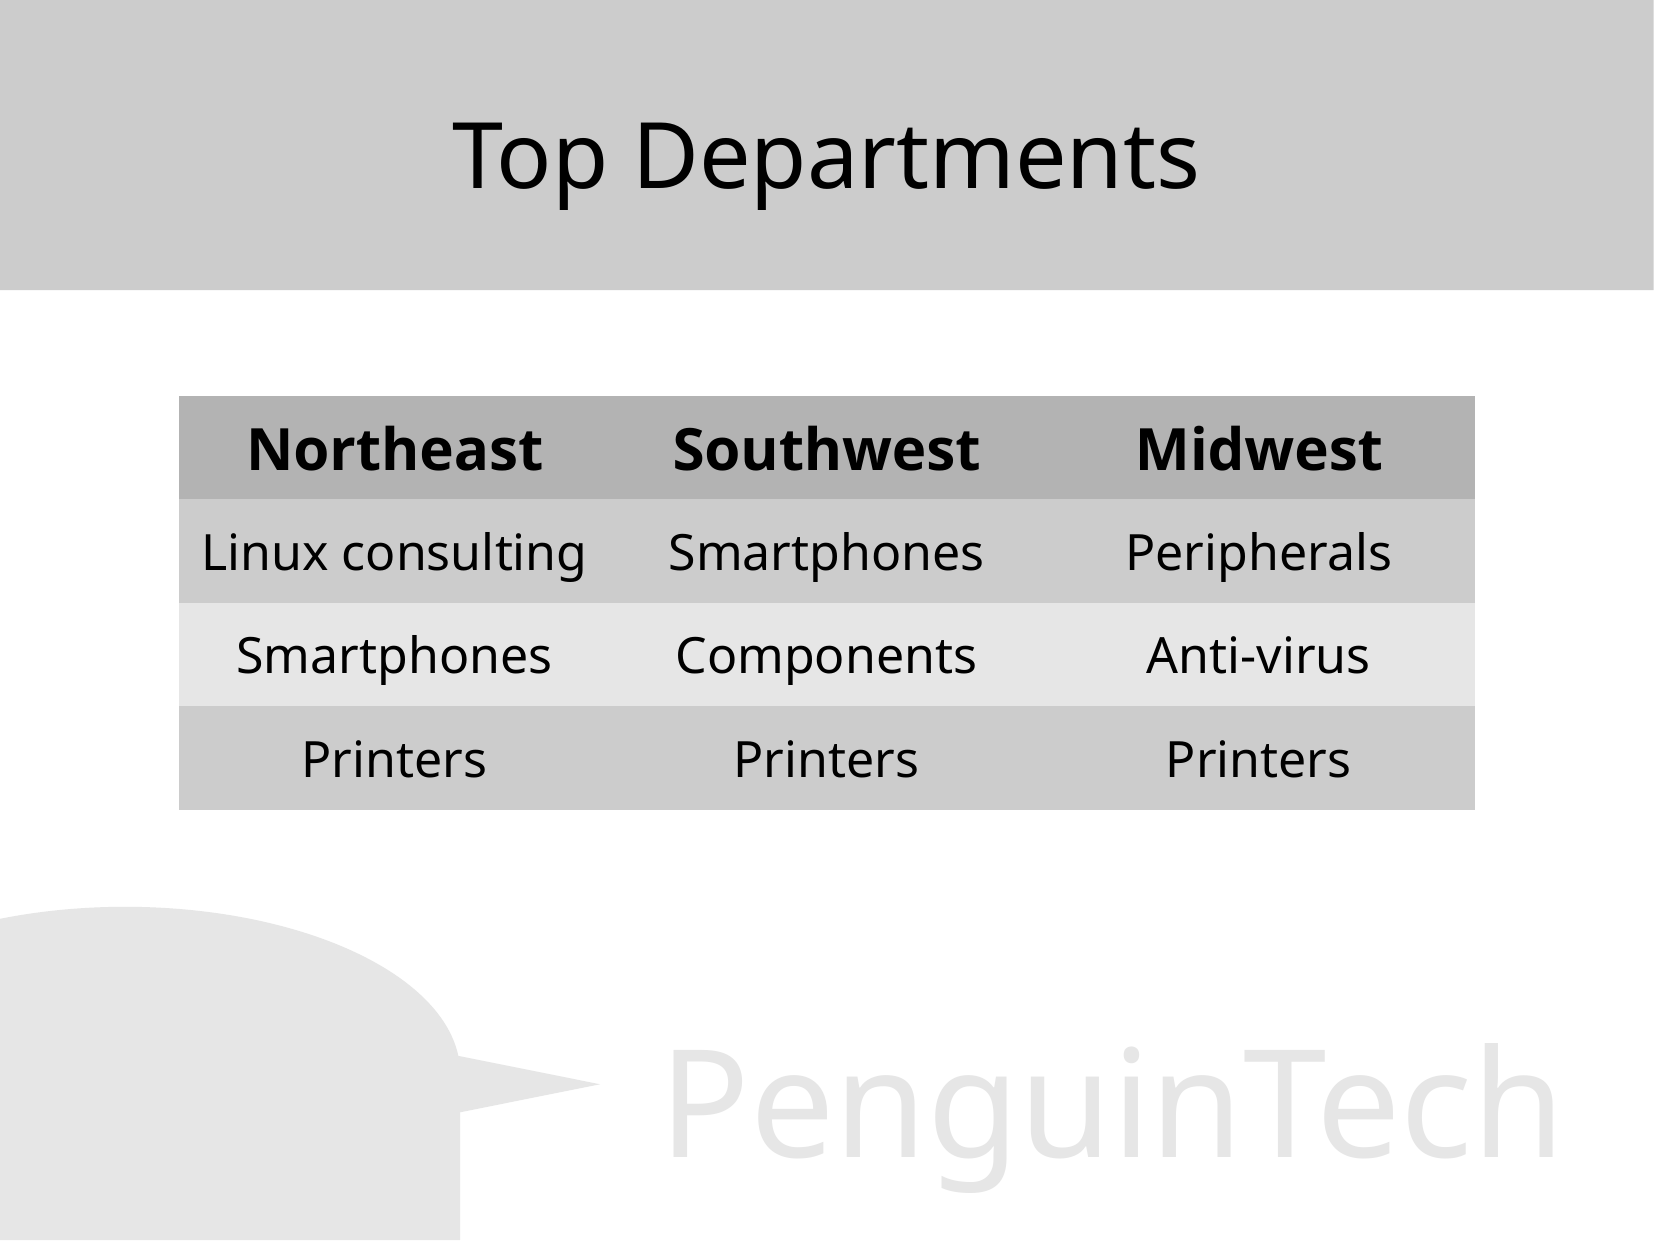

# Top Departments
| Northeast | Southwest | Midwest |
| --- | --- | --- |
| Linux consulting | Smartphones | Peripherals |
| Smartphones | Components | Anti-virus |
| Printers | Printers | Printers |